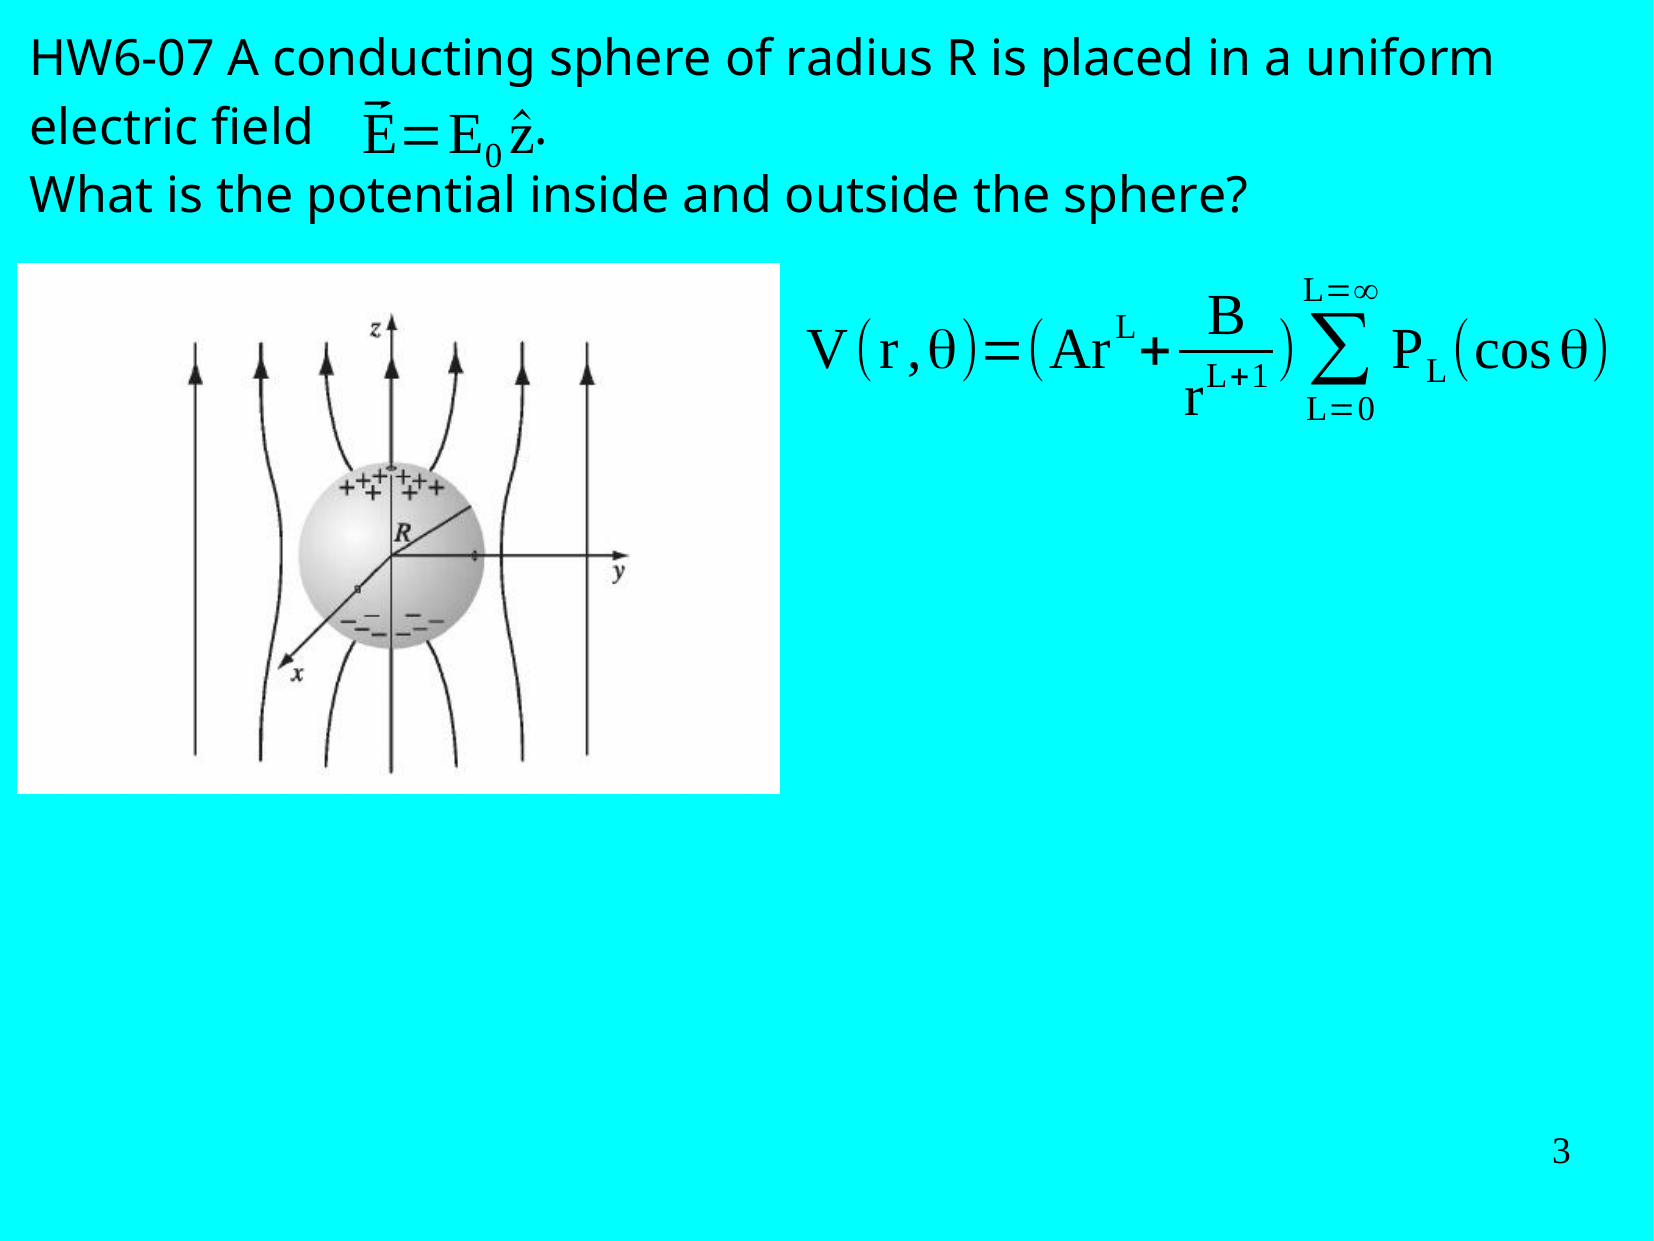

HW6-07 A conducting sphere of radius R is placed in a uniform electric field .
What is the potential inside and outside the sphere?
3